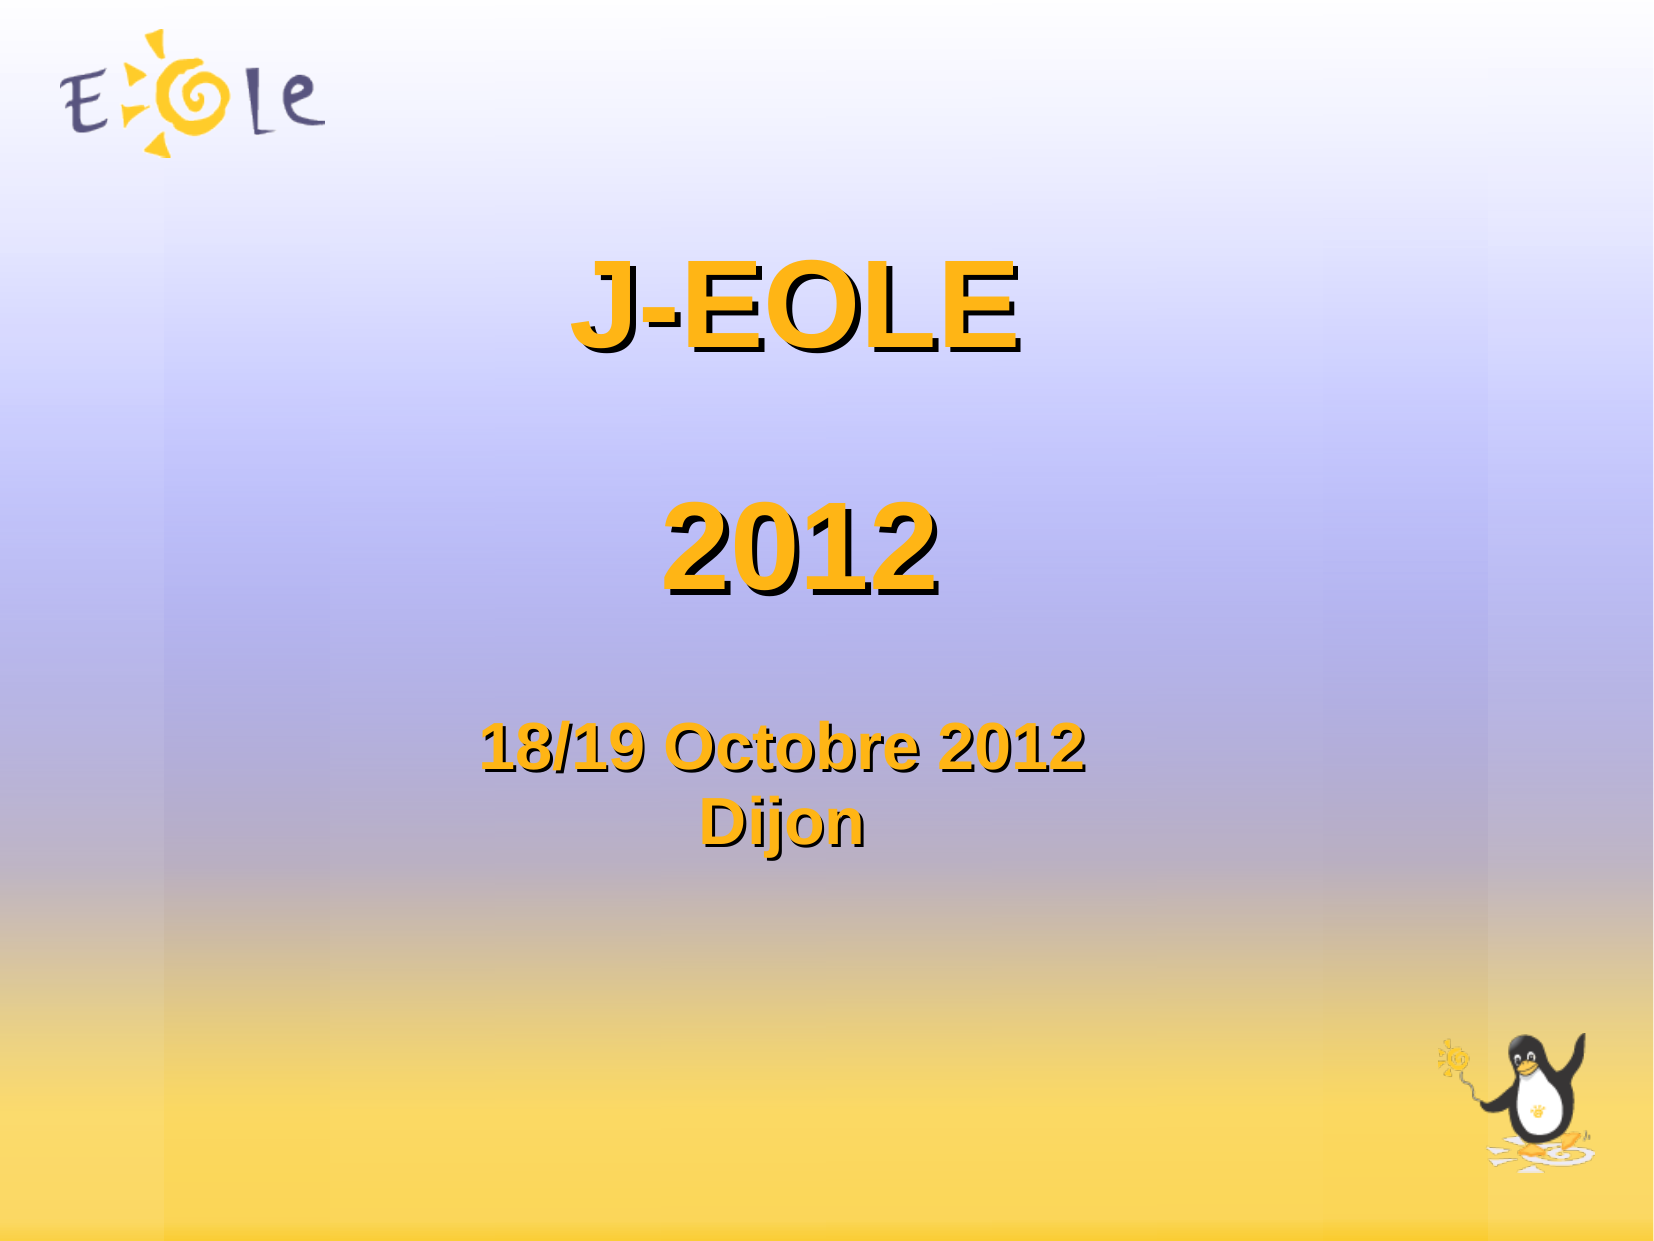

# J-EOLE 2012 18/19 Octobre 2012 Dijon